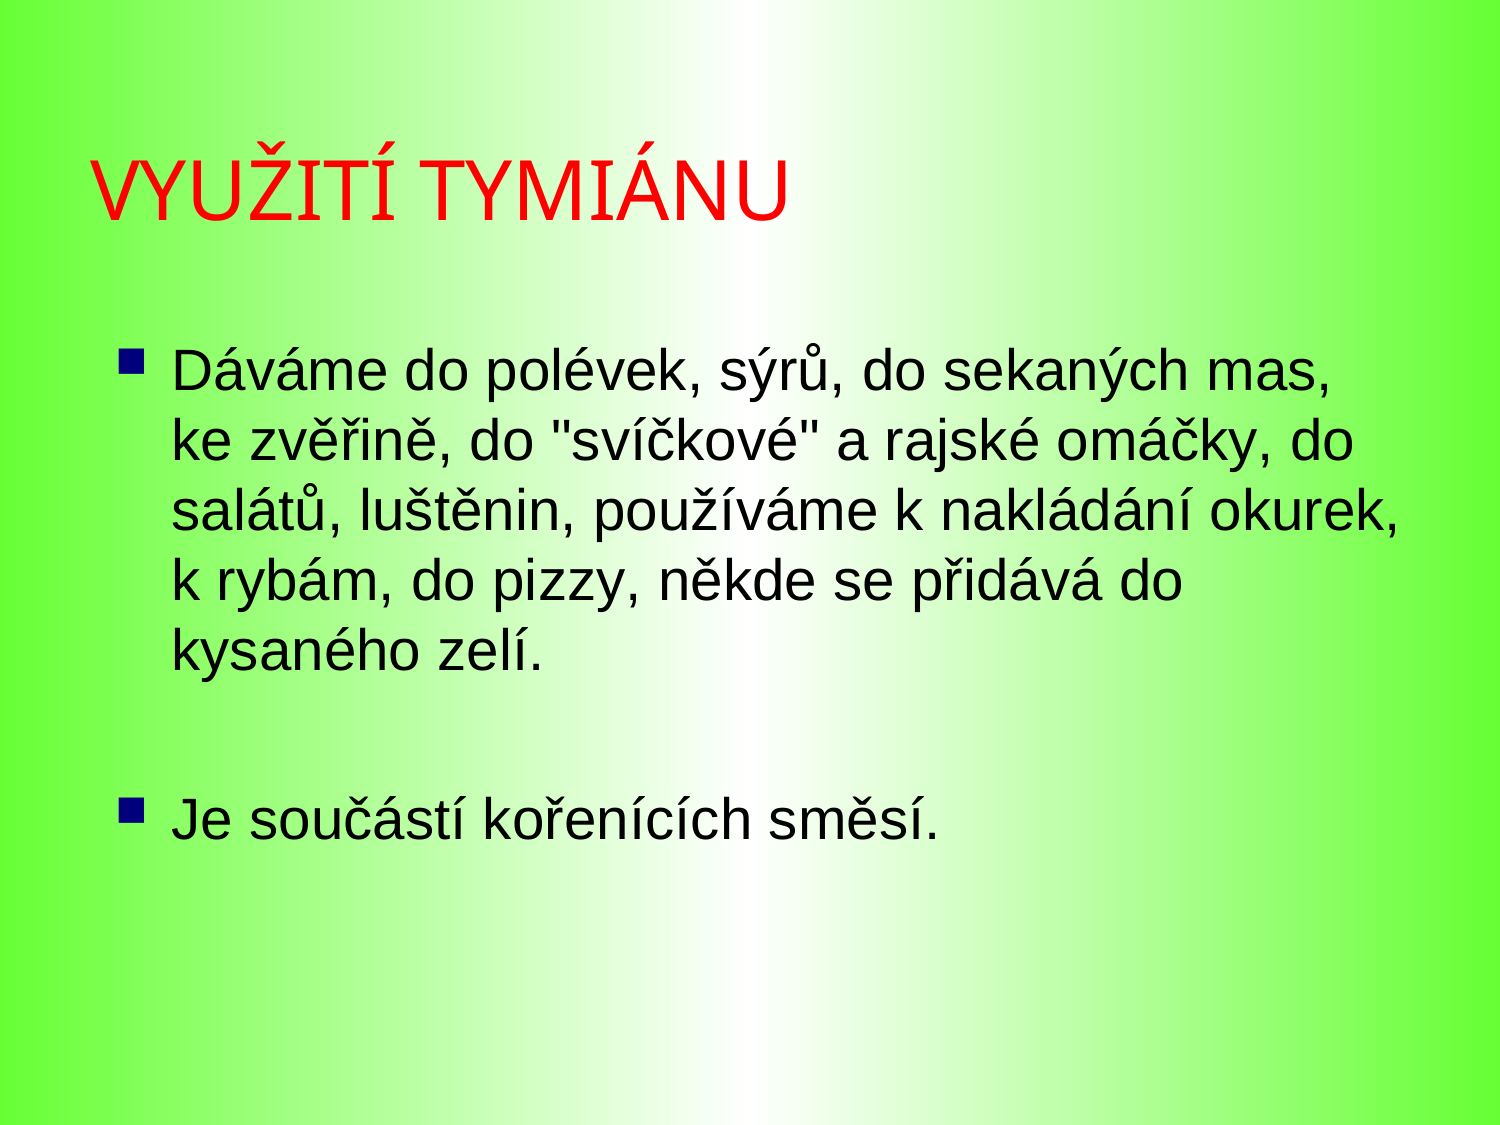

# VYUŽITÍ TYMIÁNU
Dáváme do polévek, sýrů, do sekaných mas, ke zvěřině, do "svíčkové" a rajské omáčky, do salátů, luštěnin, používáme k nakládání okurek, k rybám, do pizzy, někde se přidává do kysaného zelí.
Je součástí kořenících směsí.